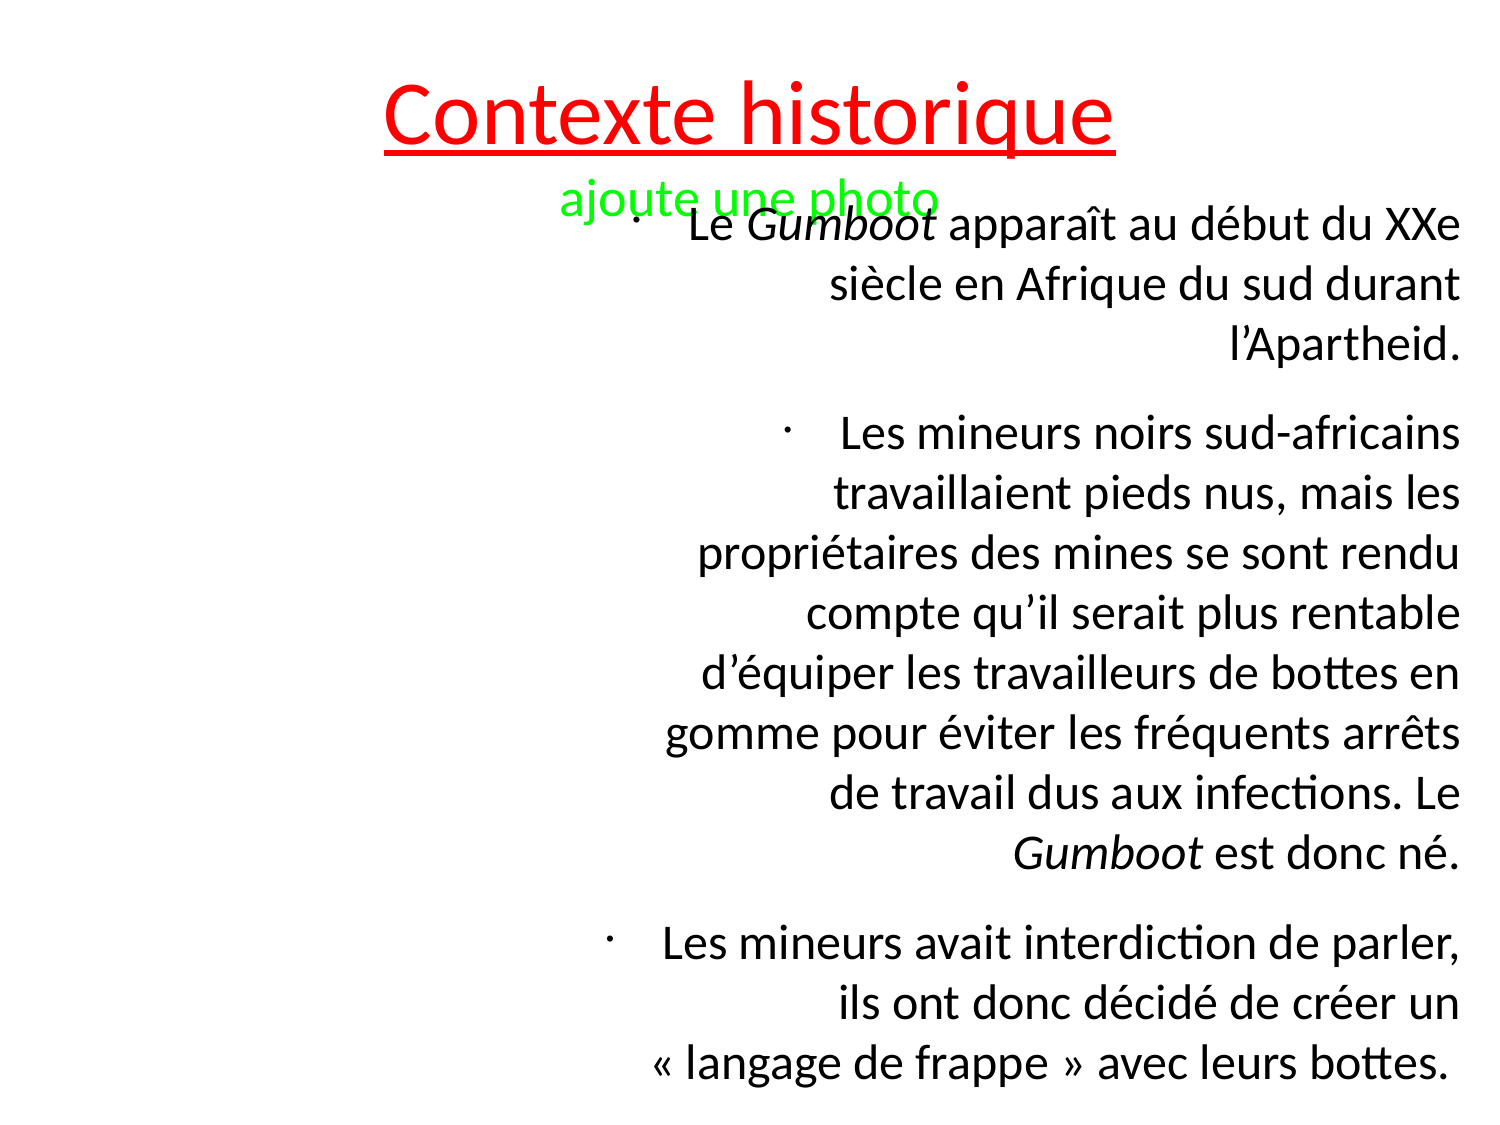

# Contexte historique ajoute une photo
Le Gumboot apparaît au début du XXe siècle en Afrique du sud durant l’Apartheid.
Les mineurs noirs sud-africains travaillaient pieds nus, mais les propriétaires des mines se sont rendu compte qu’il serait plus rentable d’équiper les travailleurs de bottes en gomme pour éviter les fréquents arrêts de travail dus aux infections. Le Gumboot est donc né.
Les mineurs avait interdiction de parler, ils ont donc décidé de créer un « langage de frappe » avec leurs bottes.